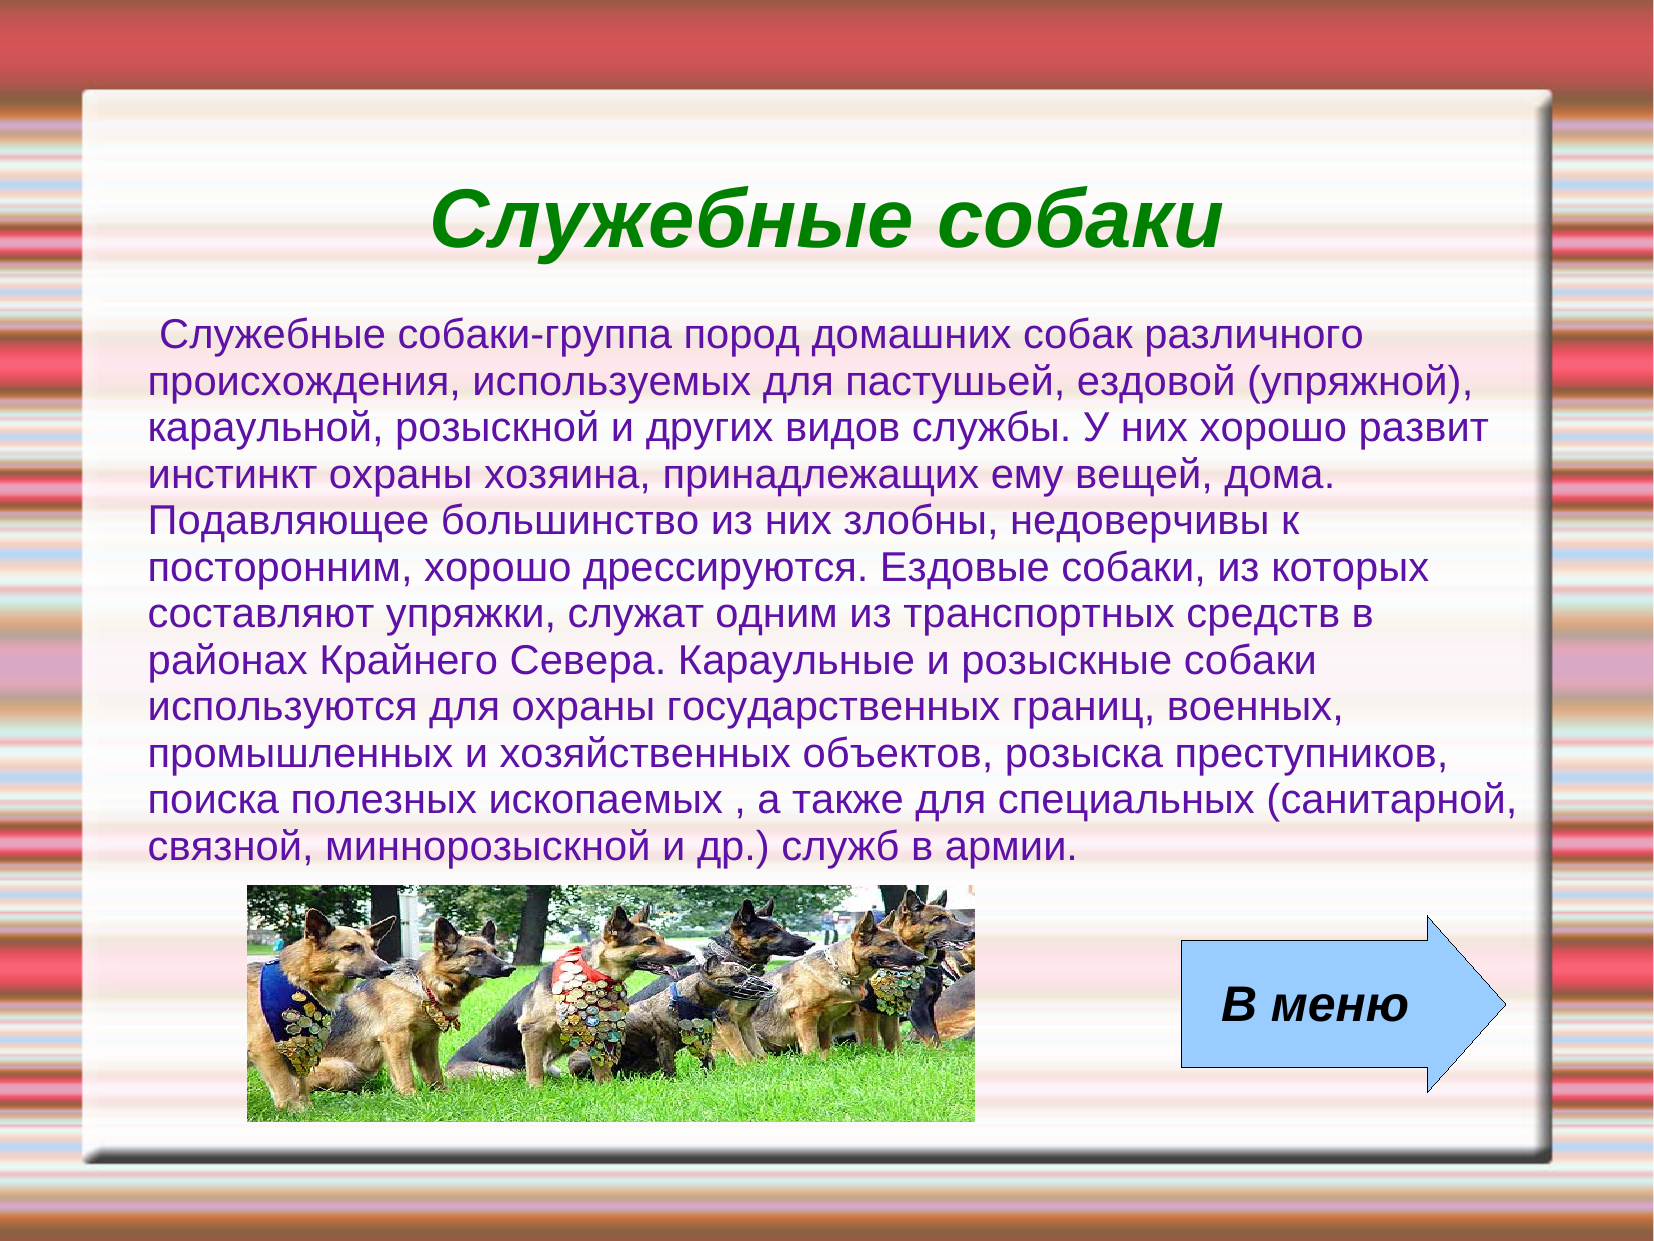

# Служебные собаки
 Служебные собаки-группа пород домашних собак различного происхождения, используемых для пастушьей, ездовой (упряжной), караульной, розыскной и других видов службы. У них хорошо развит инстинкт охраны хозяина, принадлежащих ему вещей, дома. Подавляющее большинство из них злобны, недоверчивы к посторонним, хорошо дрессируются. Ездовые собаки, из которых составляют упряжки, служат одним из транспортных средств в районах Крайнего Севера. Караульные и розыскные собаки используются для охраны государственных границ, военных, промышленных и хозяйственных объектов, розыска преступников, поиска полезных ископаемых , а также для специальных (санитарной, связной, миннорозыскной и др.) служб в армии.
В меню